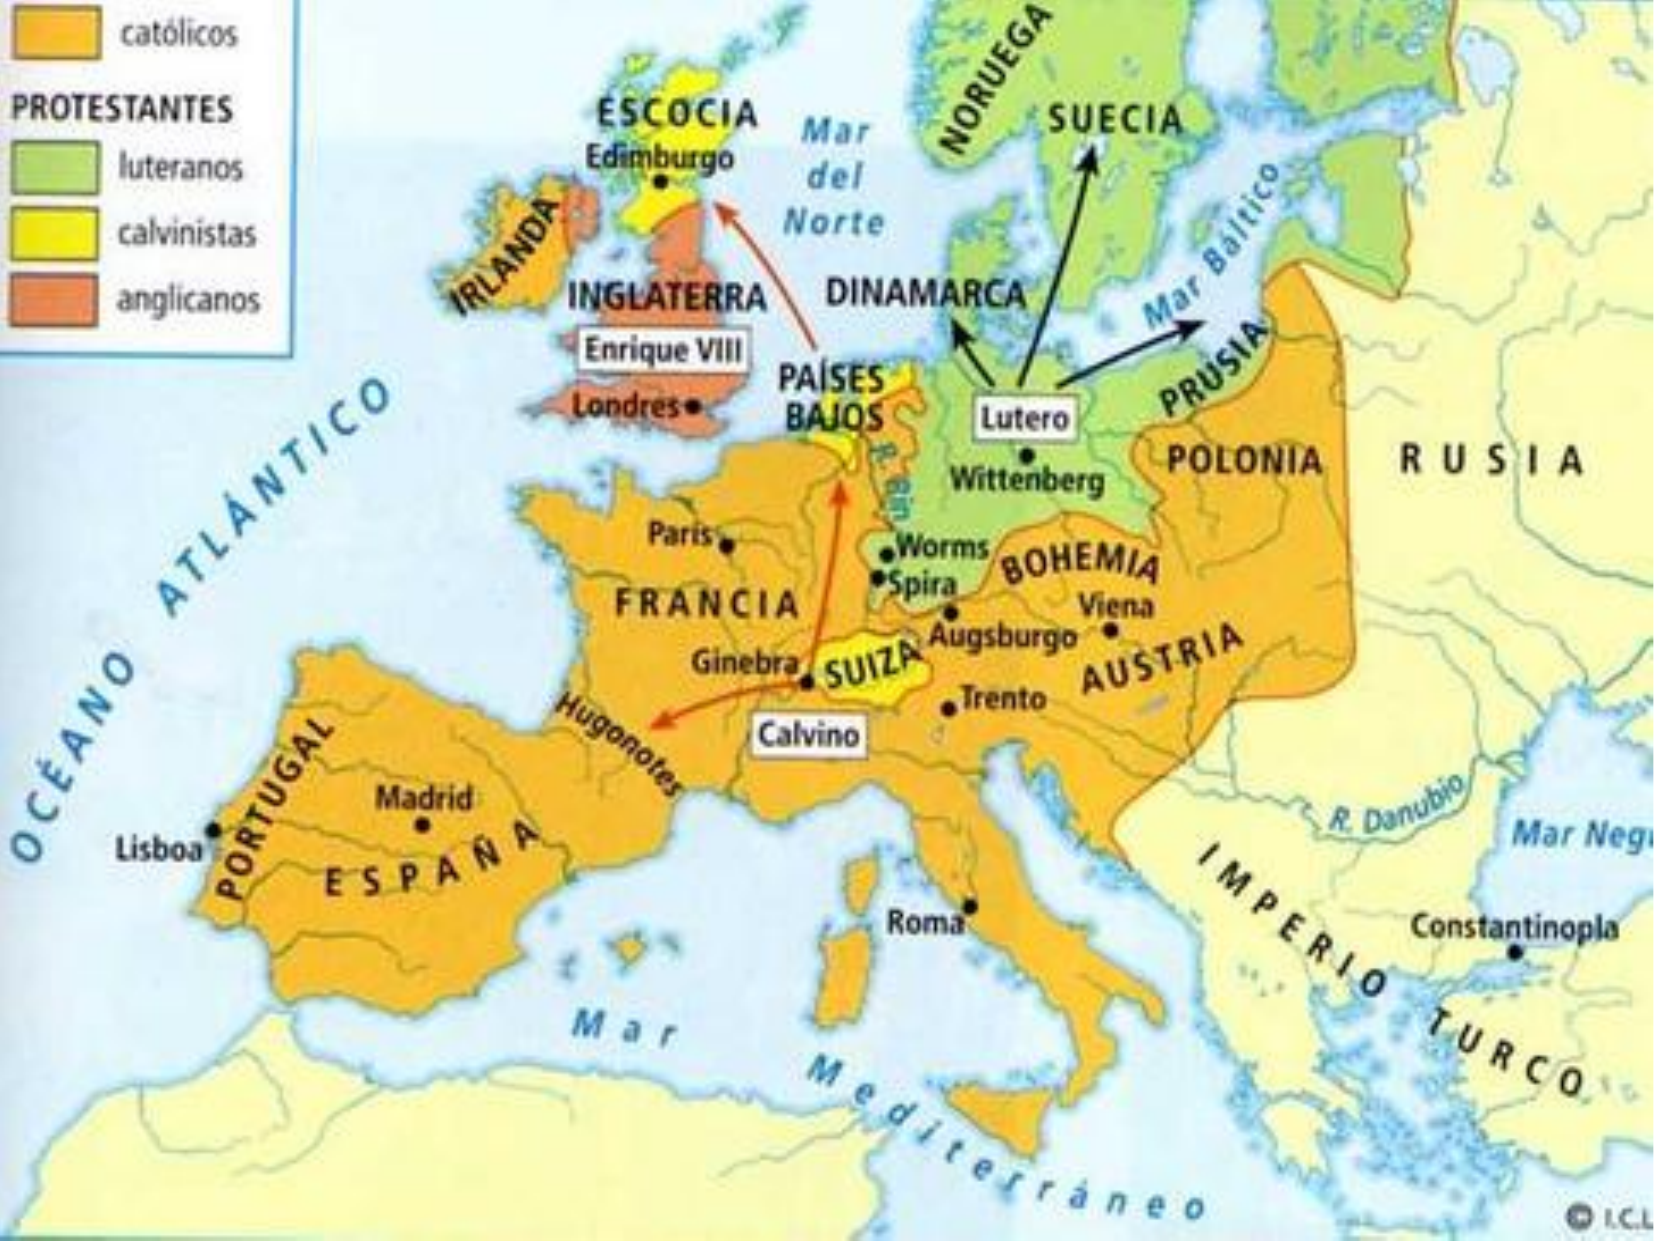

LA RELIGIÓN
INTERESES MATERIALES
LUTERO ACUSA A LA IGLESIA
CORRUPCIÓN
INMORALIDAD DEL CLERO
SACERDOCIO UNIVERSAL
RECHAZO SACRAMENTOS,
(BAUTISMO Y EUCARISTÍA)
BASES
LA REFORMA
SALVACIÓN POR LA FE
PROTESTANTISMO
FIN UNIDAD CRISTIANA
CALVINISMO
ANGLICANISMO
CONSECUENCIAS
GUERRAS DE RELIGIÓN
REACCIÓN DE LA
 IGLESIA CATÓLICA
LA CONTRARREFORMA